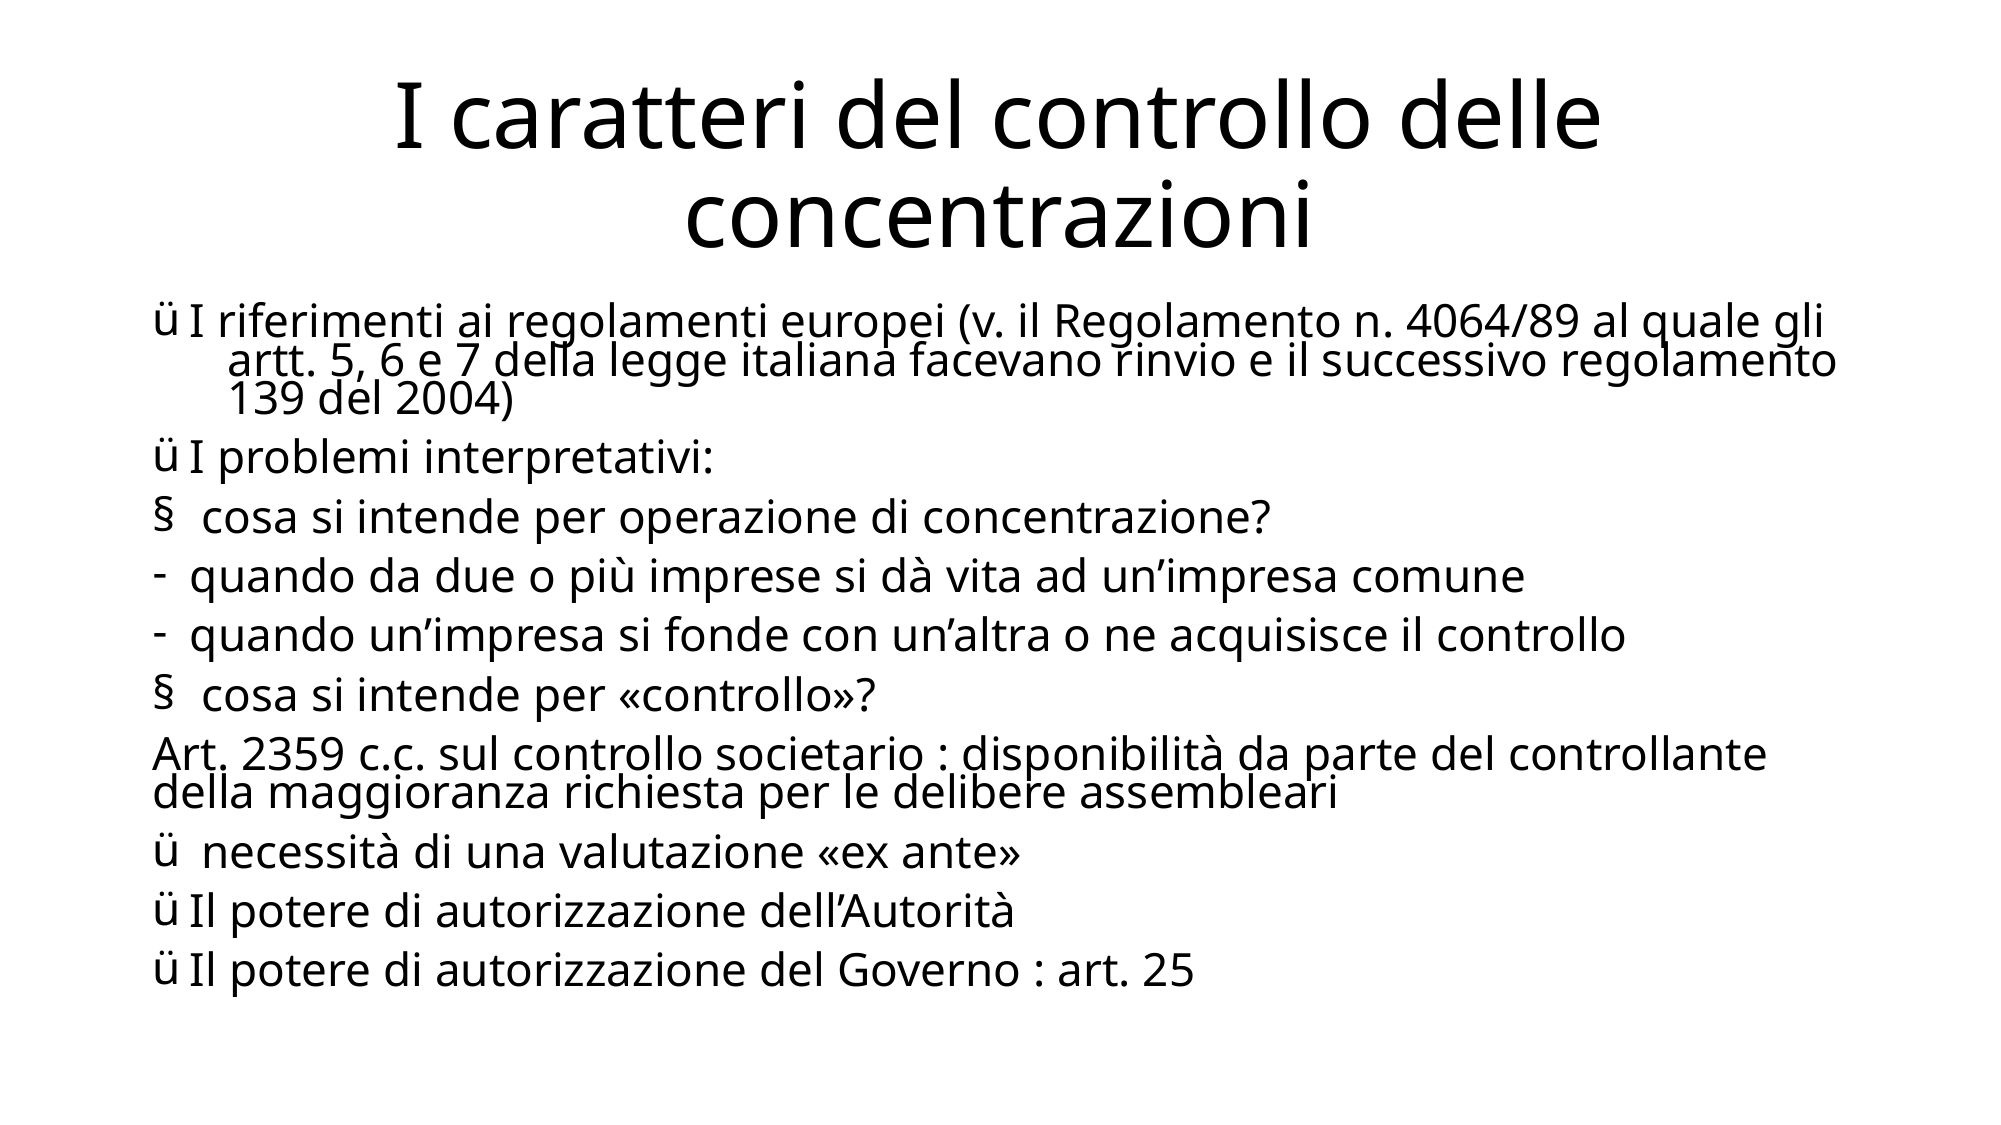

# I caratteri del controllo delle concentrazioni
I riferimenti ai regolamenti europei (v. il Regolamento n. 4064/89 al quale gli artt. 5, 6 e 7 della legge italiana facevano rinvio e il successivo regolamento 139 del 2004)
I problemi interpretativi:
 cosa si intende per operazione di concentrazione?
quando da due o più imprese si dà vita ad un’impresa comune
quando un’impresa si fonde con un’altra o ne acquisisce il controllo
 cosa si intende per «controllo»?
Art. 2359 c.c. sul controllo societario : disponibilità da parte del controllante della maggioranza richiesta per le delibere assembleari
 necessità di una valutazione «ex ante»
Il potere di autorizzazione dell’Autorità
Il potere di autorizzazione del Governo : art. 25